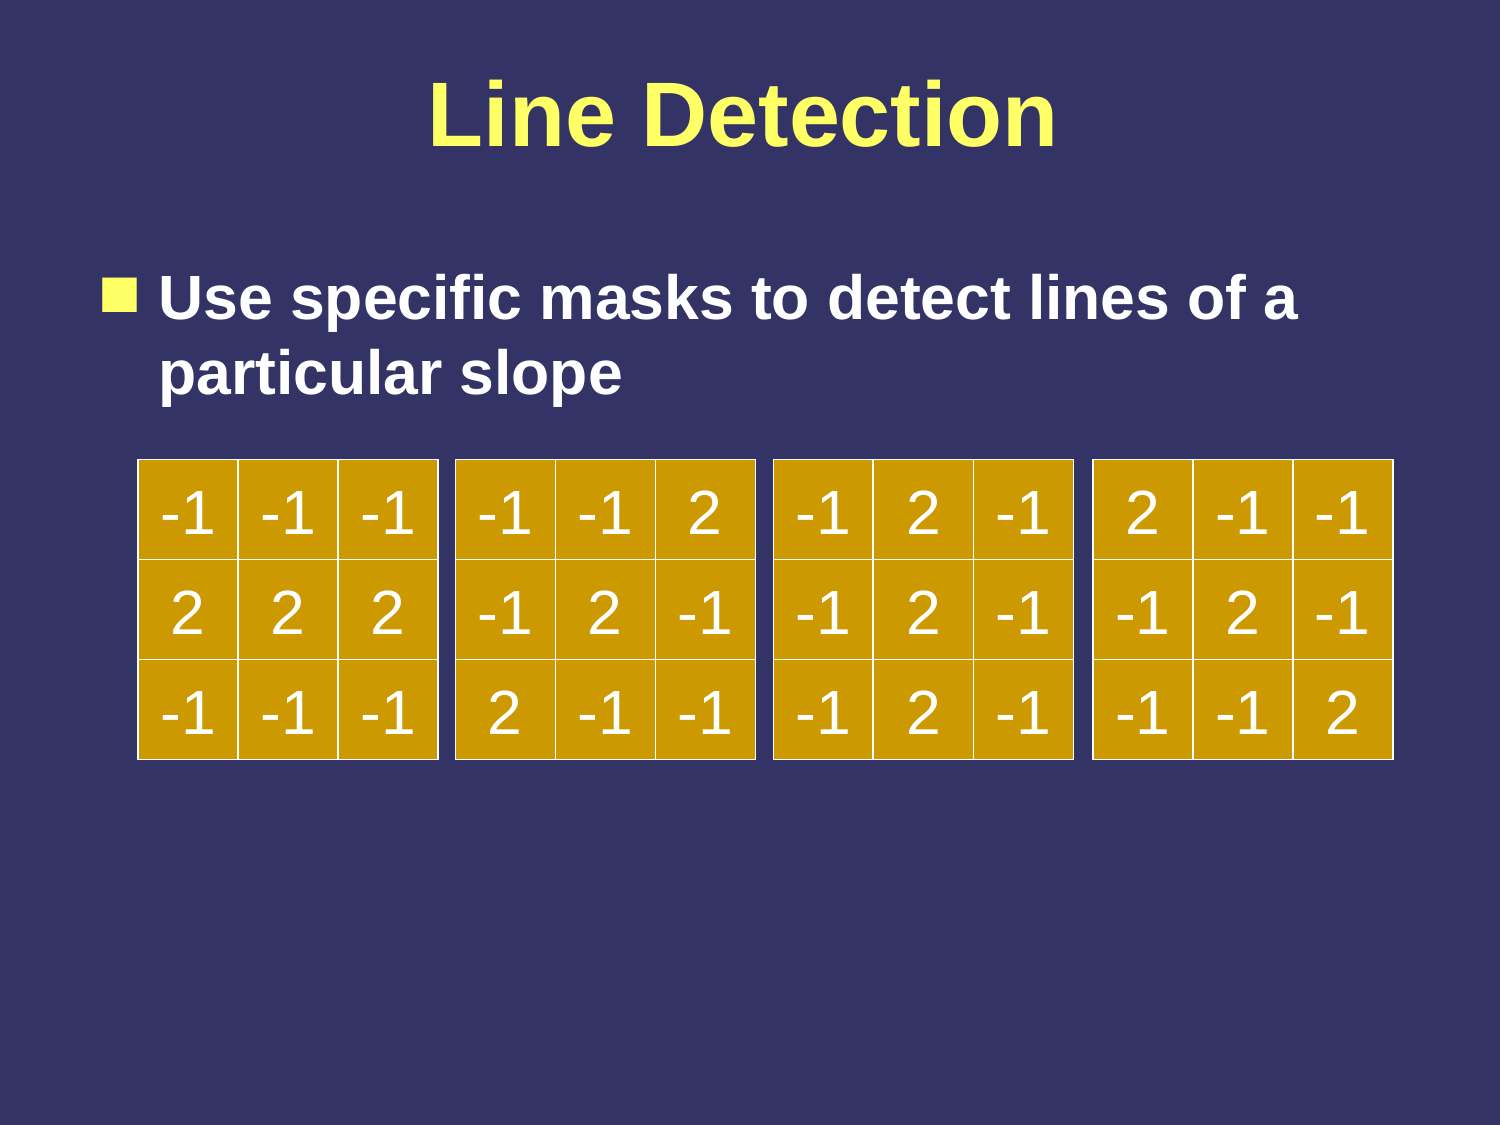

# Line Detection
Use specific masks to detect lines of a particular slope
-1
-1
-1
2
2
2
-1
-1
-1
-1
-1
2
-1
2
-1
2
-1
-1
-1
2
-1
-1
2
-1
-1
2
-1
2
-1
-1
-1
2
-1
-1
-1
2